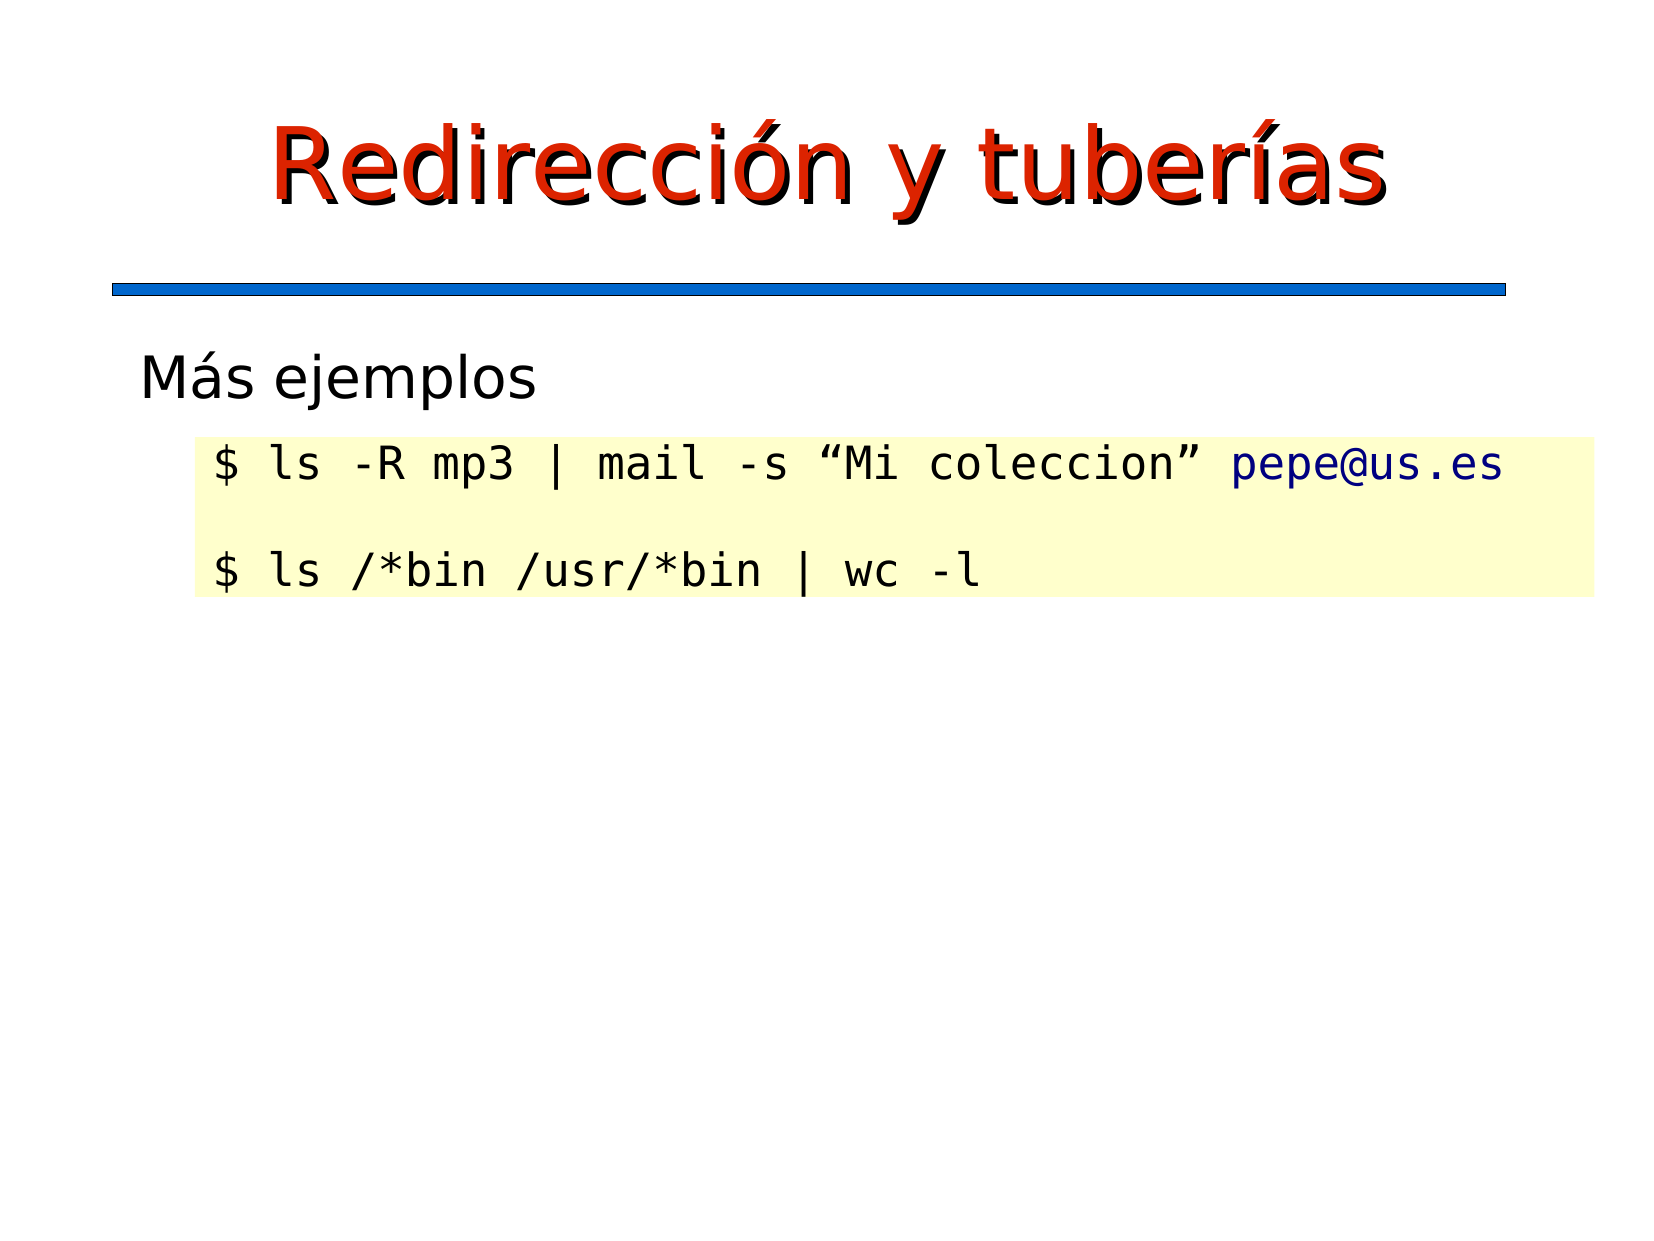

Redirección y tuberías
# Más ejemplos
$ ls -R mp3 | mail -s “Mi coleccion” pepe@us.es
$ ls /*bin /usr/*bin | wc -l